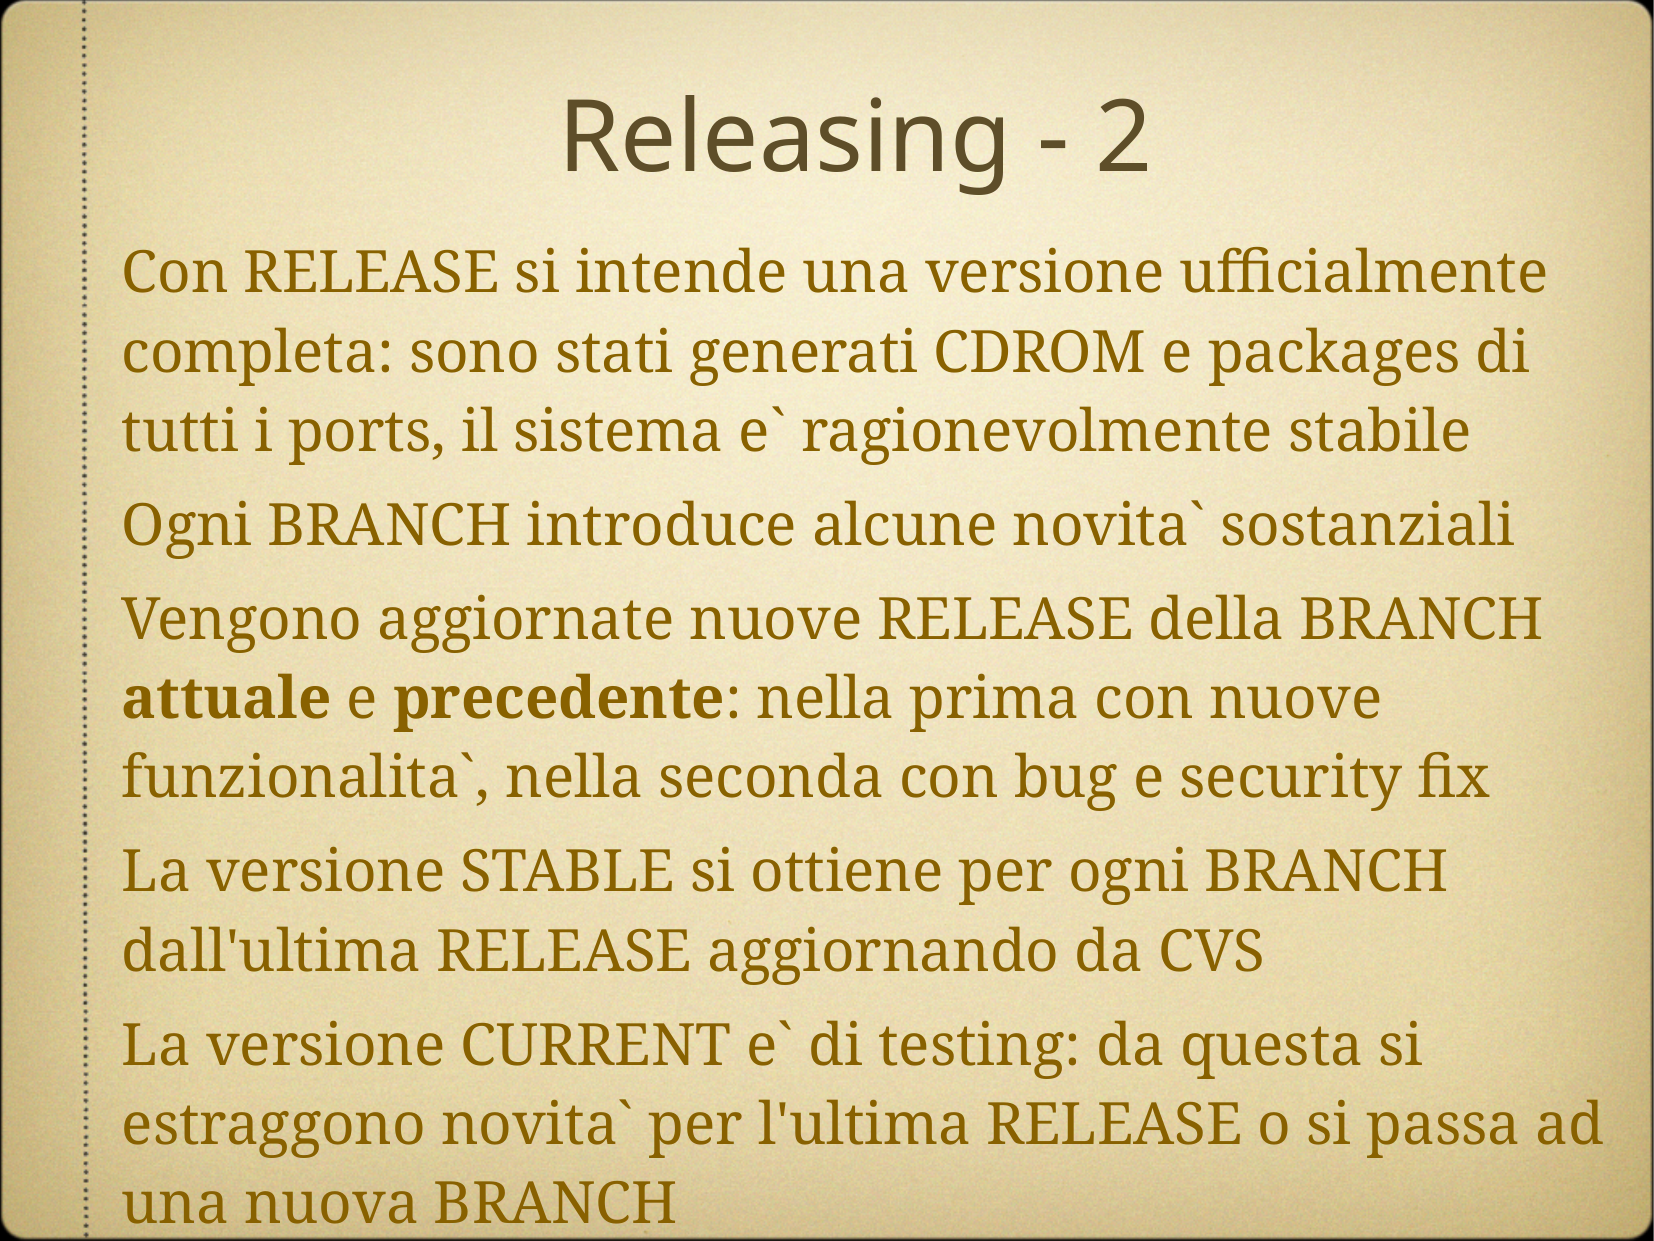

# Releasing - 2
Con RELEASE si intende una versione ufficialmente completa: sono stati generati CDROM e packages di tutti i ports, il sistema e` ragionevolmente stabile
Ogni BRANCH introduce alcune novita` sostanziali
Vengono aggiornate nuove RELEASE della BRANCH attuale e precedente: nella prima con nuove funzionalita`, nella seconda con bug e security fix
La versione STABLE si ottiene per ogni BRANCH dall'ultima RELEASE aggiornando da CVS
La versione CURRENT e` di testing: da questa si estraggono novita` per l'ultima RELEASE o si passa ad una nuova BRANCH